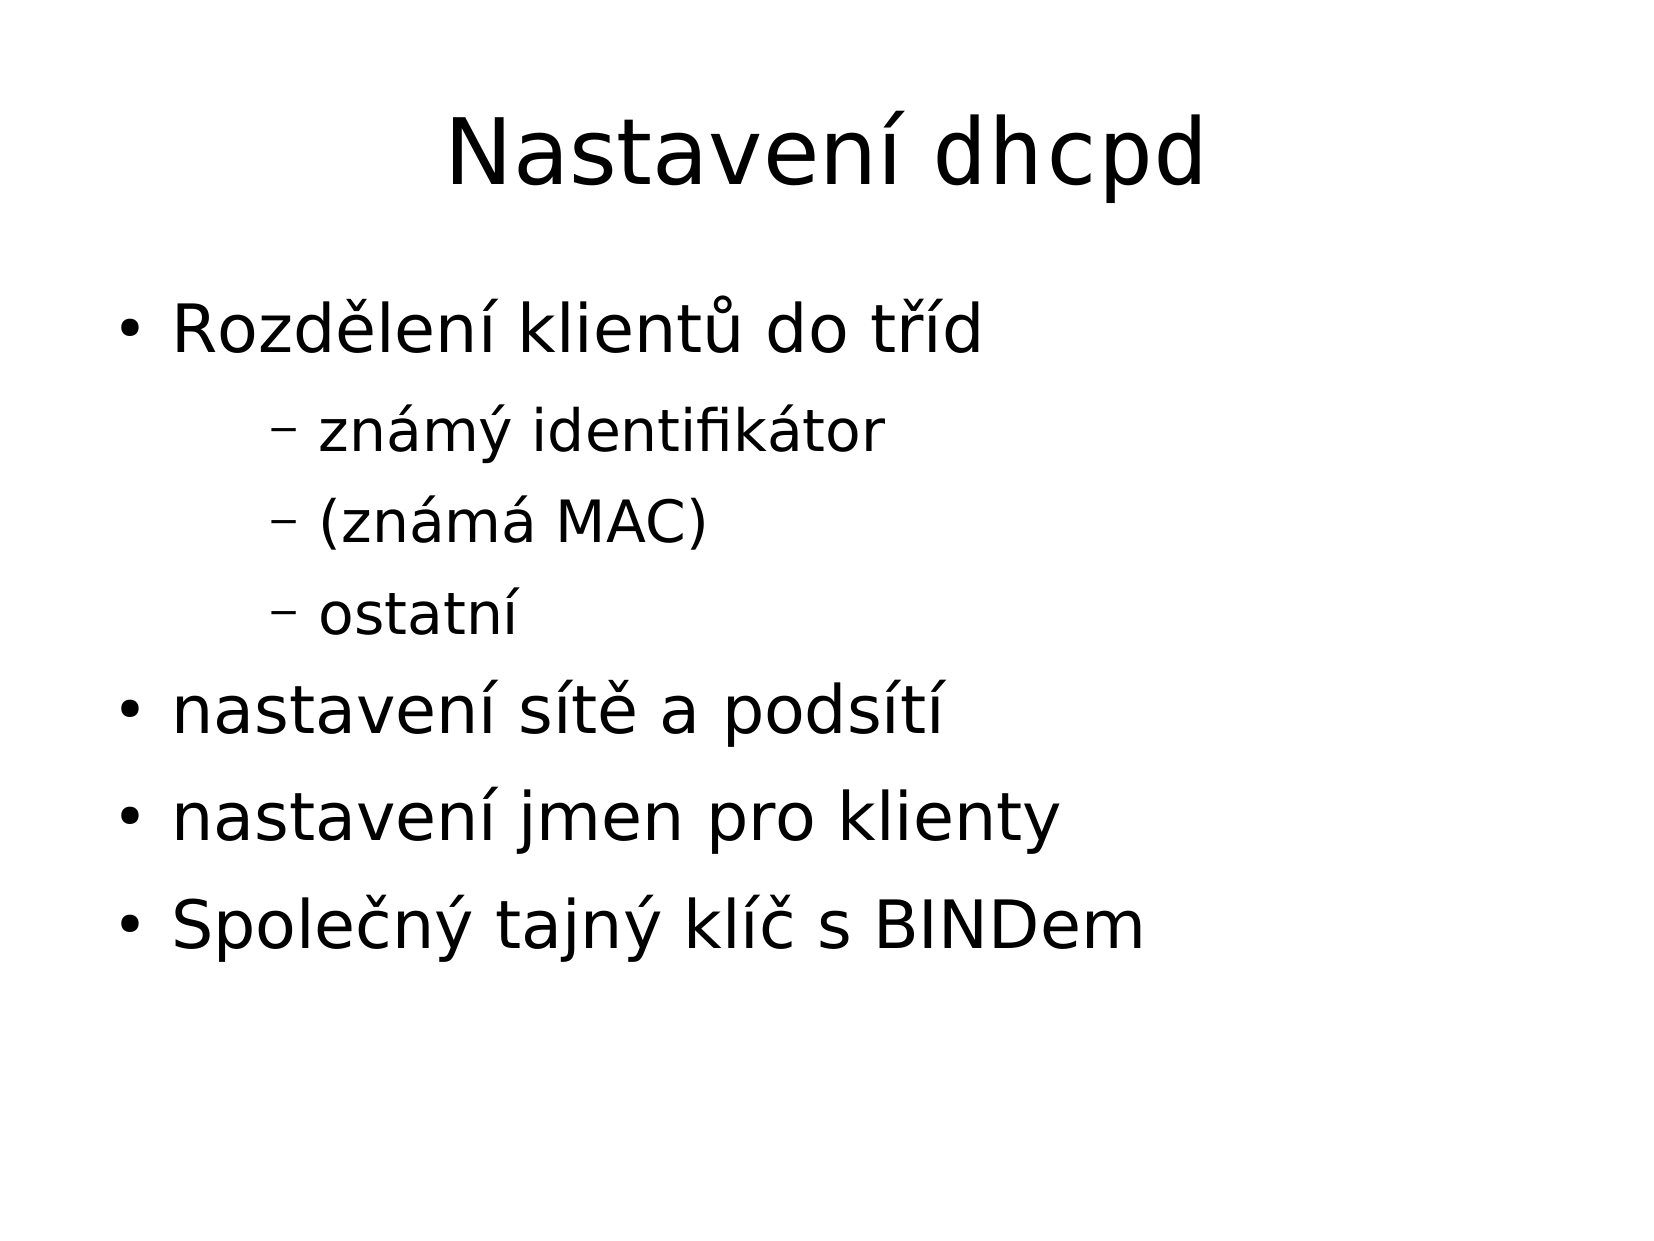

# Nastavení dhcpd
Rozdělení klientů do tříd
známý identifikátor
(známá MAC)
ostatní
nastavení sítě a podsítí
nastavení jmen pro klienty
Společný tajný klíč s BINDem